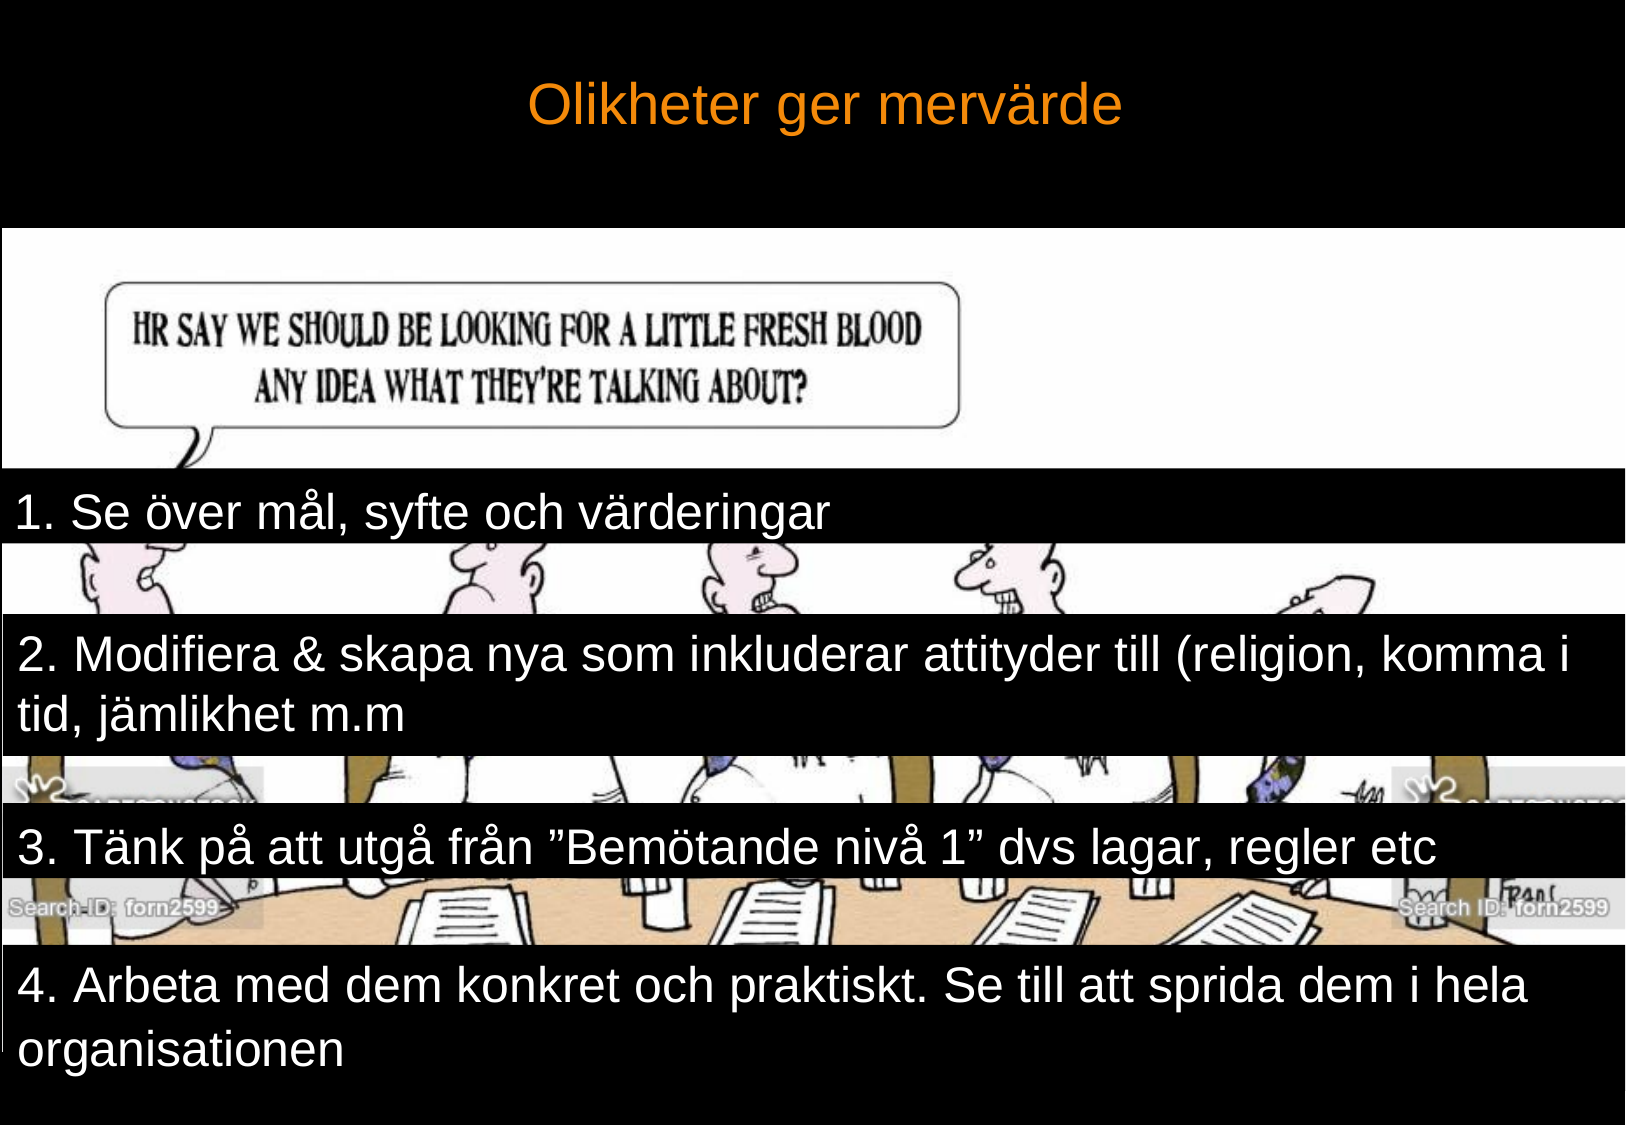

Olikheter ger mervärde
1. Se över mål, syfte och värderingar
2. Modifiera & skapa nya som inkluderar attityder till (religion, komma i tid, jämlikhet m.m
3. Tänk på att utgå från ”Bemötande nivå 1” dvs lagar, regler etc
4. Arbeta med dem konkret och praktiskt. Se till att sprida dem i hela organisationen